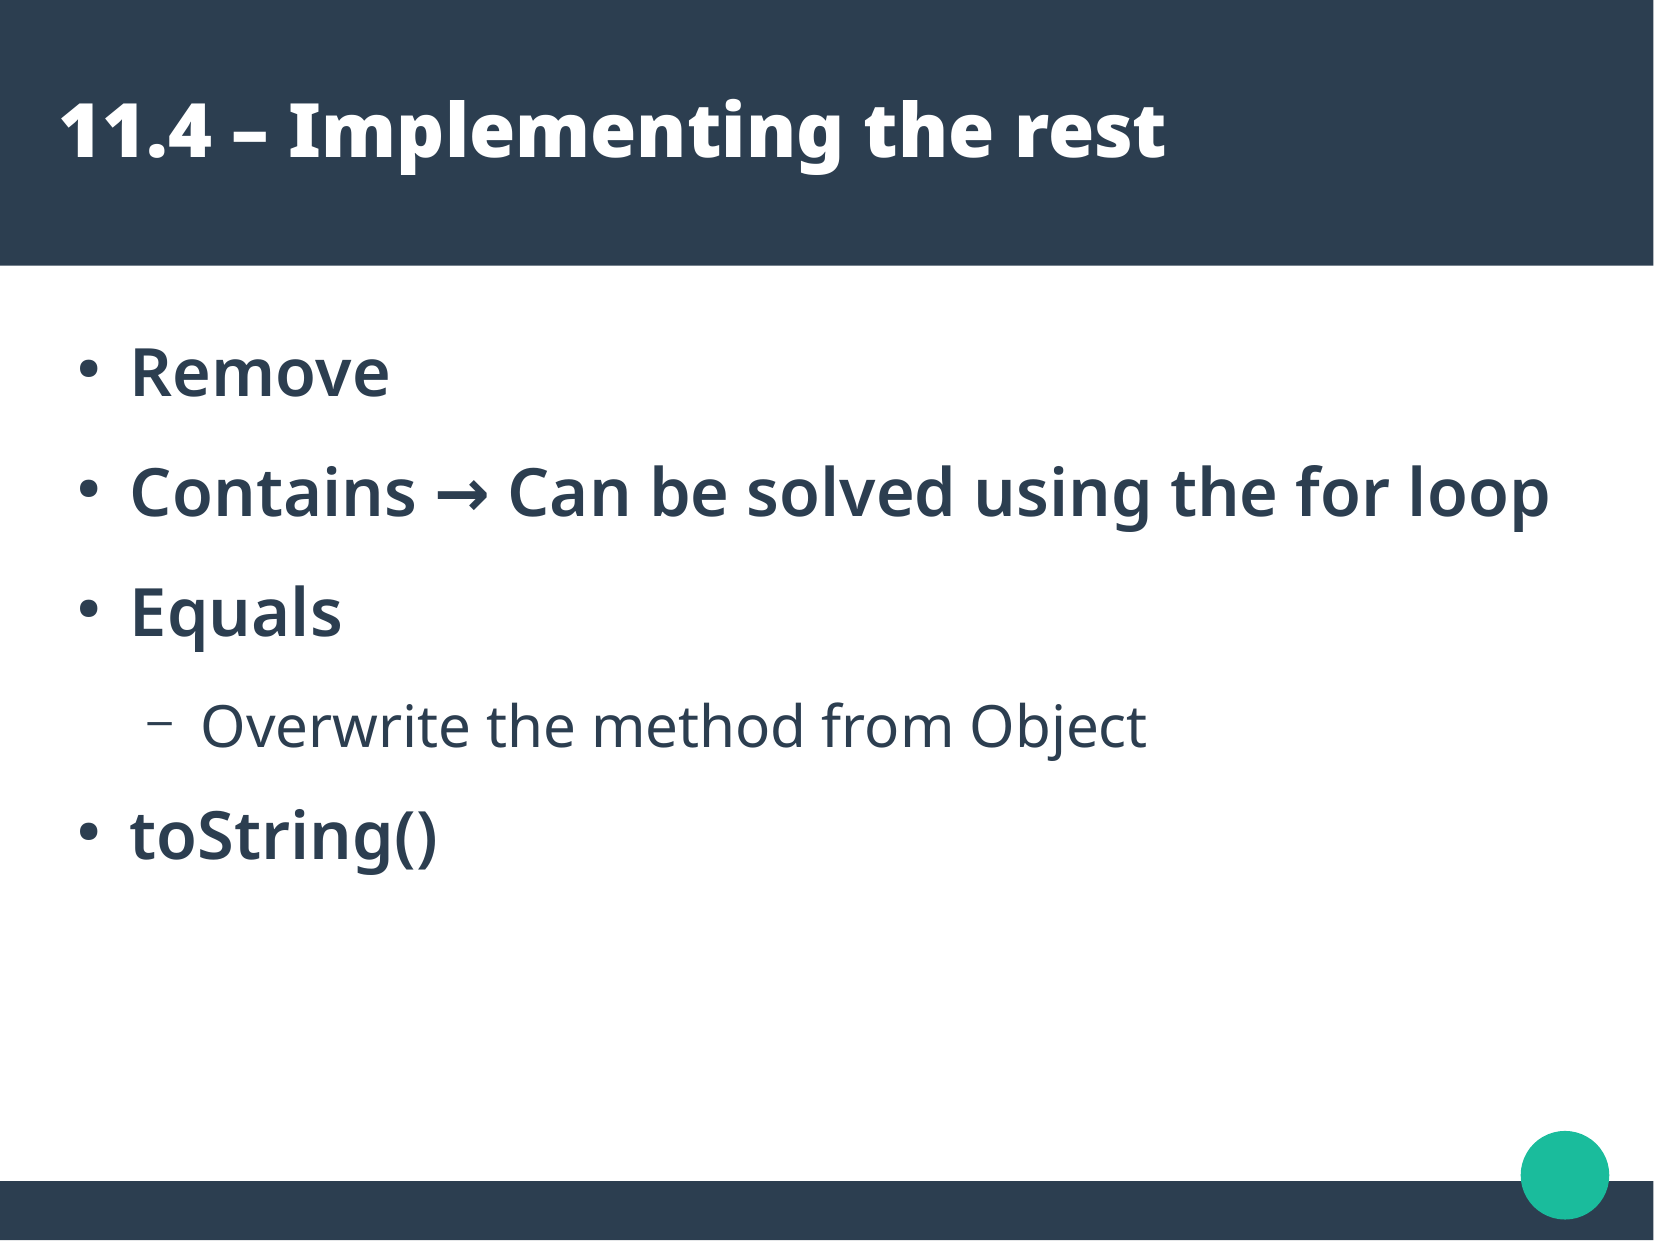

# 11.4 – Implementing the rest
Remove
Contains → Can be solved using the for loop
Equals
Overwrite the method from Object
toString()